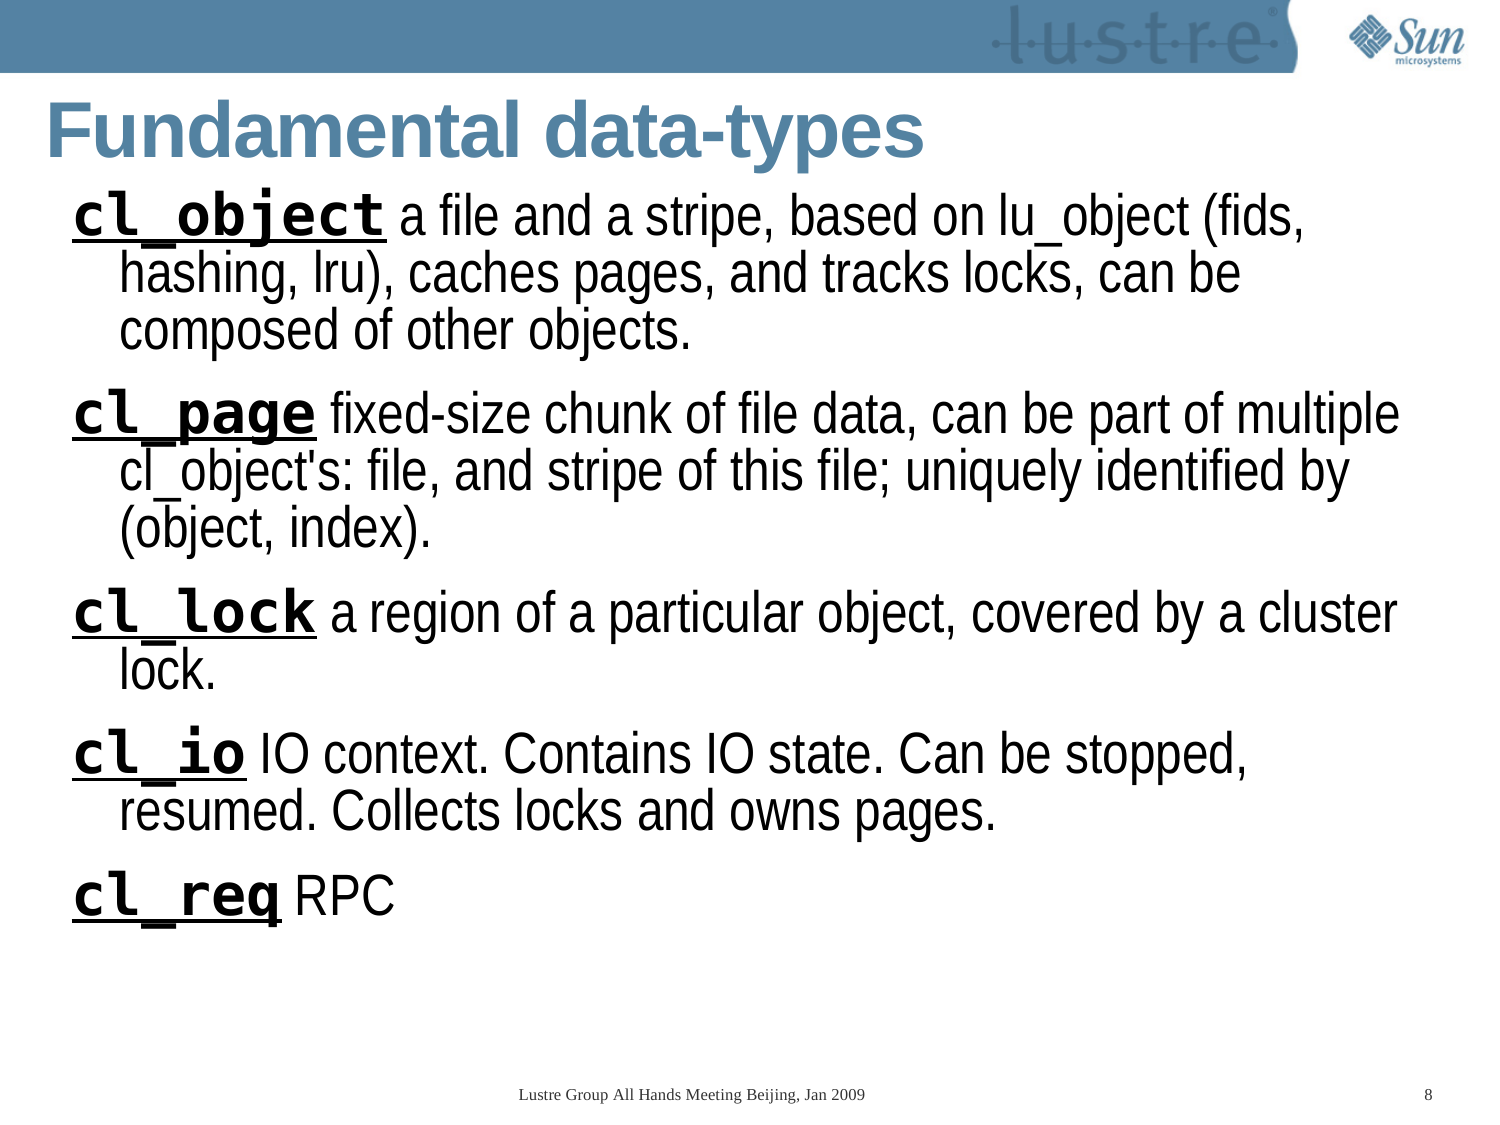

# Fundamental data-types
cl_object a file and a stripe, based on lu_object (fids, hashing, lru), caches pages, and tracks locks, can be composed of other objects.
cl_page fixed-size chunk of file data, can be part of multiple cl_object's: file, and stripe of this file; uniquely identified by (object, index).
cl_lock a region of a particular object, covered by a cluster lock.
cl_io IO context. Contains IO state. Can be stopped, resumed. Collects locks and owns pages.
cl_req RPC